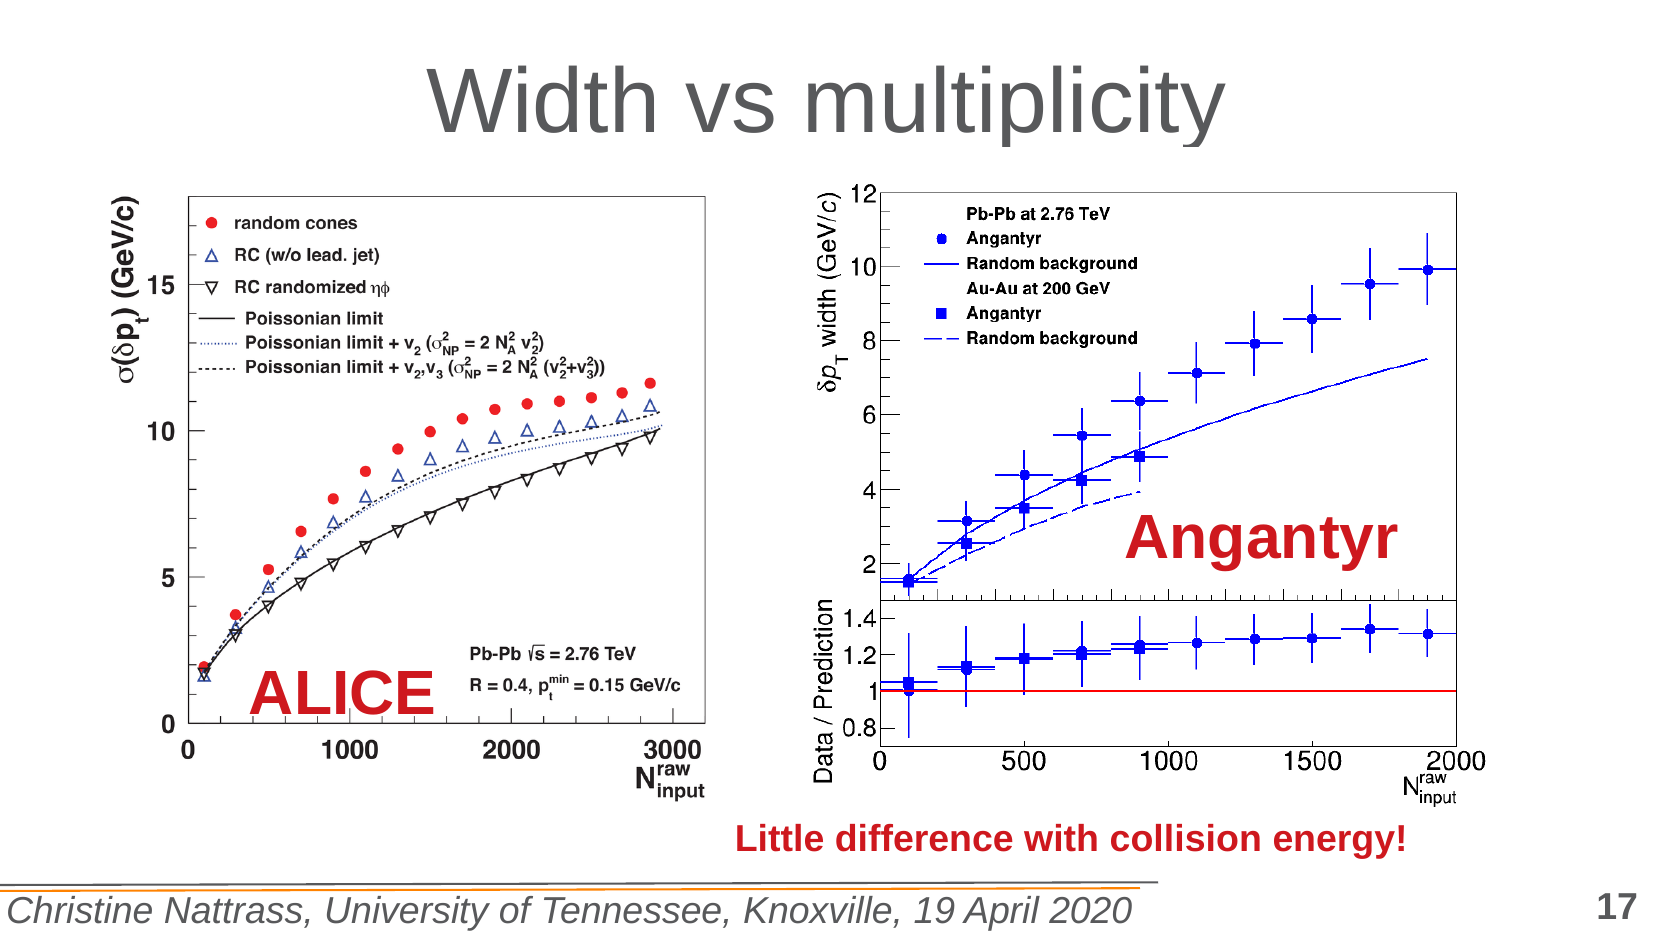

# Width vs multiplicity
Angantyr
ALICE
Little difference with collision energy!